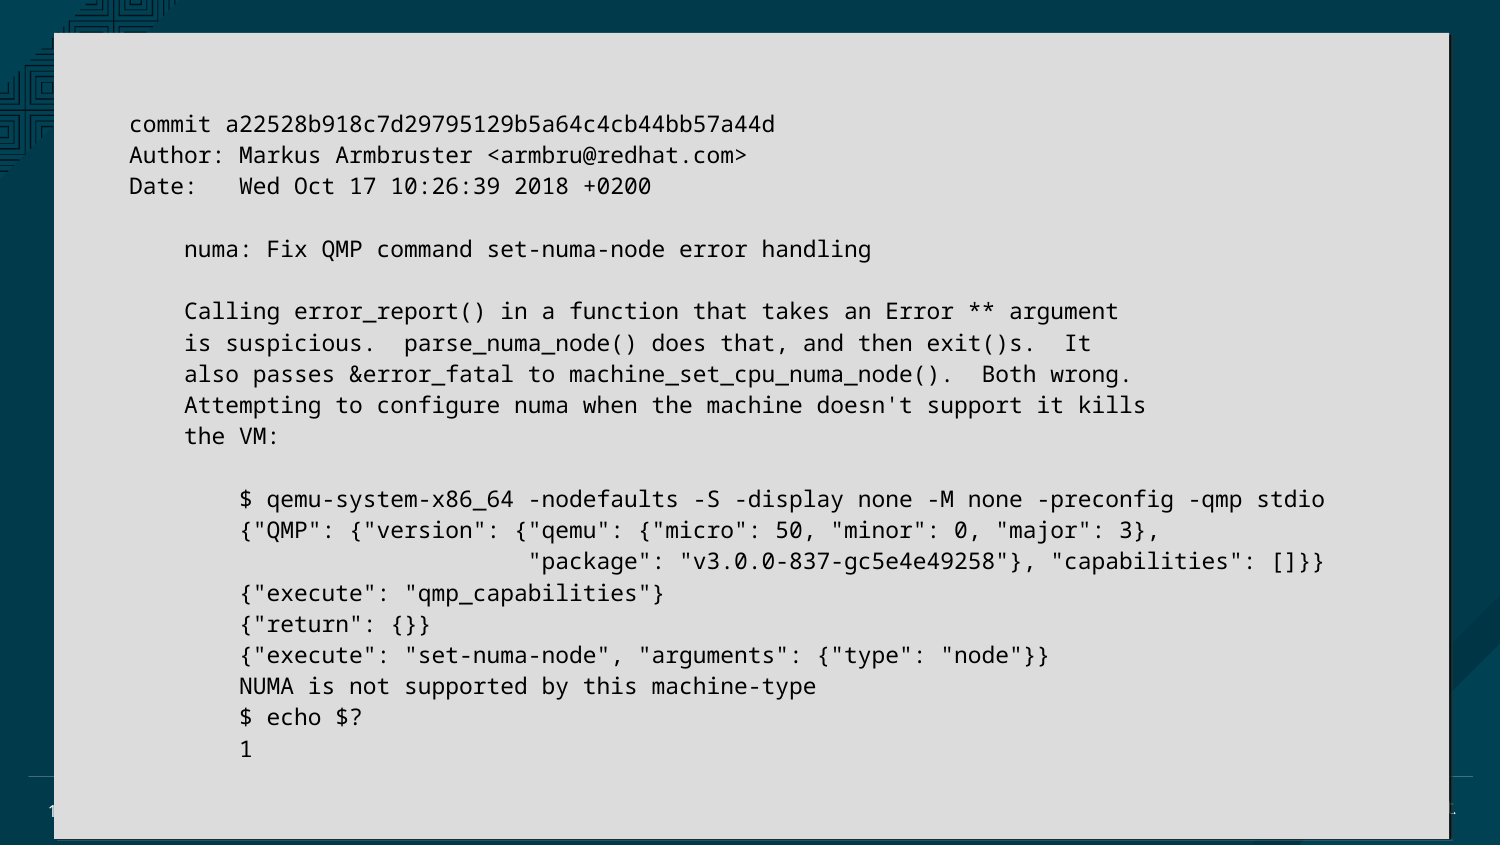

commit a22528b918c7d29795129b5a64c4cb44bb57a44d
Author: Markus Armbruster <armbru@redhat.com>
Date: Wed Oct 17 10:26:39 2018 +0200
 numa: Fix QMP command set-numa-node error handling
 Calling error_report() in a function that takes an Error ** argument
 is suspicious. parse_numa_node() does that, and then exit()s. It
 also passes &error_fatal to machine_set_cpu_numa_node(). Both wrong.
 Attempting to configure numa when the machine doesn't support it kills
 the VM:
 $ qemu-system-x86_64 -nodefaults -S -display none -M none -preconfig -qmp stdio
 {"QMP": {"version": {"qemu": {"micro": 50, "minor": 0, "major": 3},
 "package": "v3.0.0-837-gc5e4e49258"}, "capabilities": []}}
 {"execute": "qmp_capabilities"}
 {"return": {}}
 {"execute": "set-numa-node", "arguments": {"type": "node"}}
 NUMA is not supported by this machine-type
 $ echo $?
 1
19